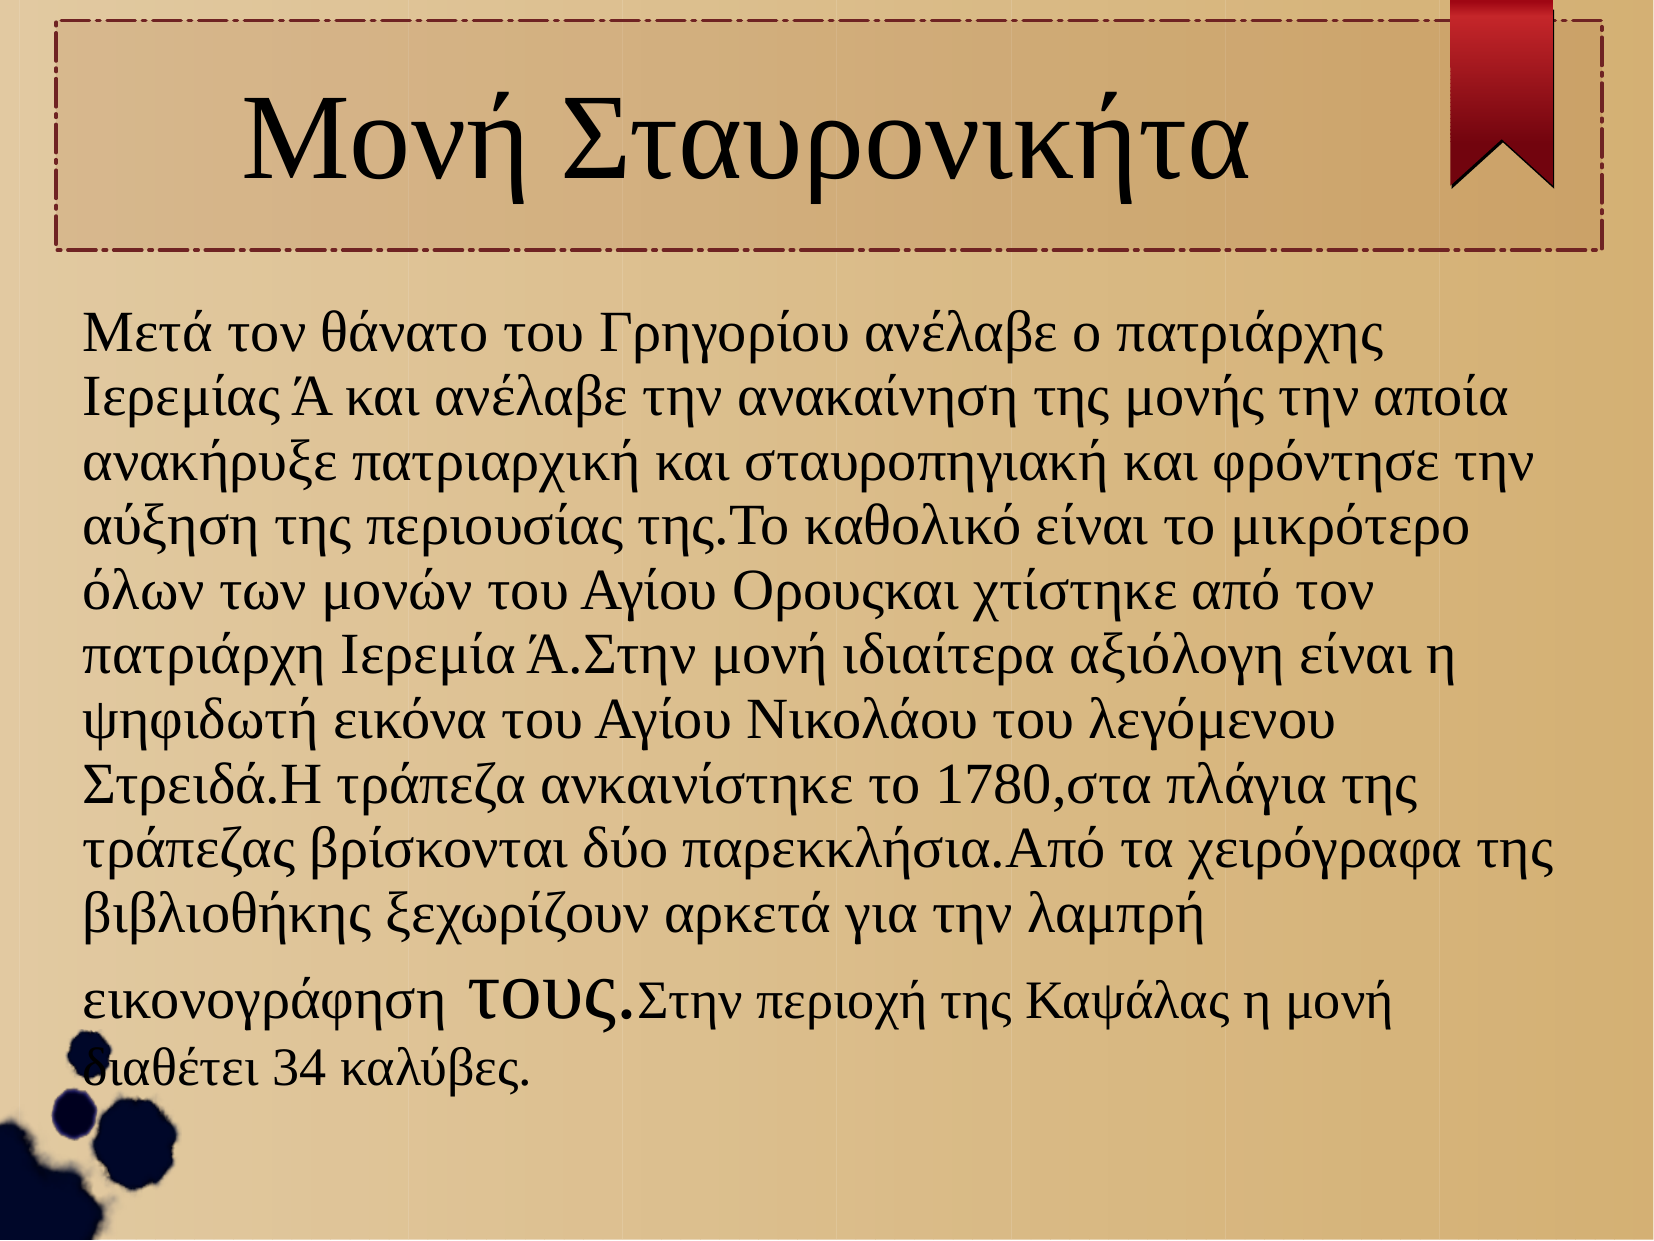

# Μονή Σταυρονικήτα
Μετά τον θάνατο του Γρηγορίου ανέλαβε ο πατριάρχης Ιερεμίας Ά και ανέλαβε την ανακαίνηση της μονής την αποία ανακήρυξε πατριαρχική και σταυροπηγιακή και φρόντησε την αύξηση της περιουσίας της.Το καθολικό είναι το μικρότερο όλων των μονών του Αγίου Ορουςκαι χτίστηκε από τον πατριάρχη Ιερεμία Ά.Στην μονή ιδιαίτερα αξιόλογη είναι η ψηφιδωτή εικόνα του Αγίου Νικολάου του λεγόμενου Στρειδά.Η τράπεζα ανκαινίστηκε το 1780,στα πλάγια της τράπεζας βρίσκονται δύο παρεκκλήσια.Από τα χειρόγραφα της βιβλιοθήκης ξεχωρίζουν αρκετά για την λαμπρή εικονογράφηση τους.Στην περιοχή της Καψάλας η μονή διαθέτει 34 καλύβες.